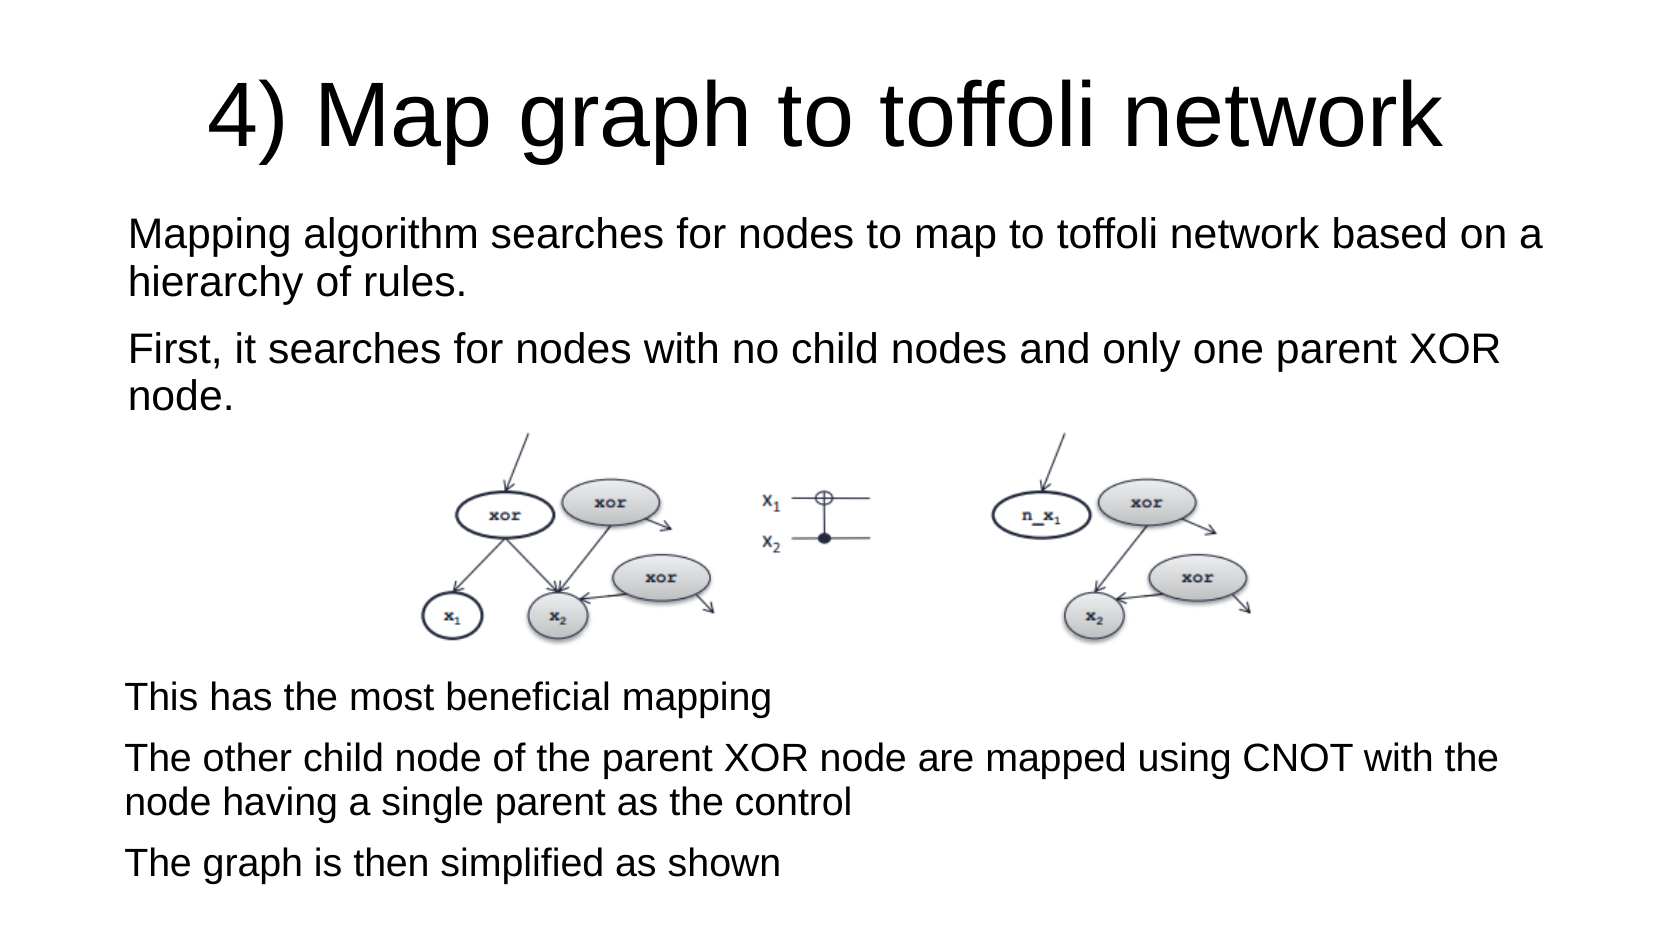

# 4) Map graph to toffoli network
Mapping algorithm searches for nodes to map to toffoli network based on a hierarchy of rules.
First, it searches for nodes with no child nodes and only one parent XOR node.
This has the most beneficial mapping
The other child node of the parent XOR node are mapped using CNOT with the node having a single parent as the control
The graph is then simplified as shown